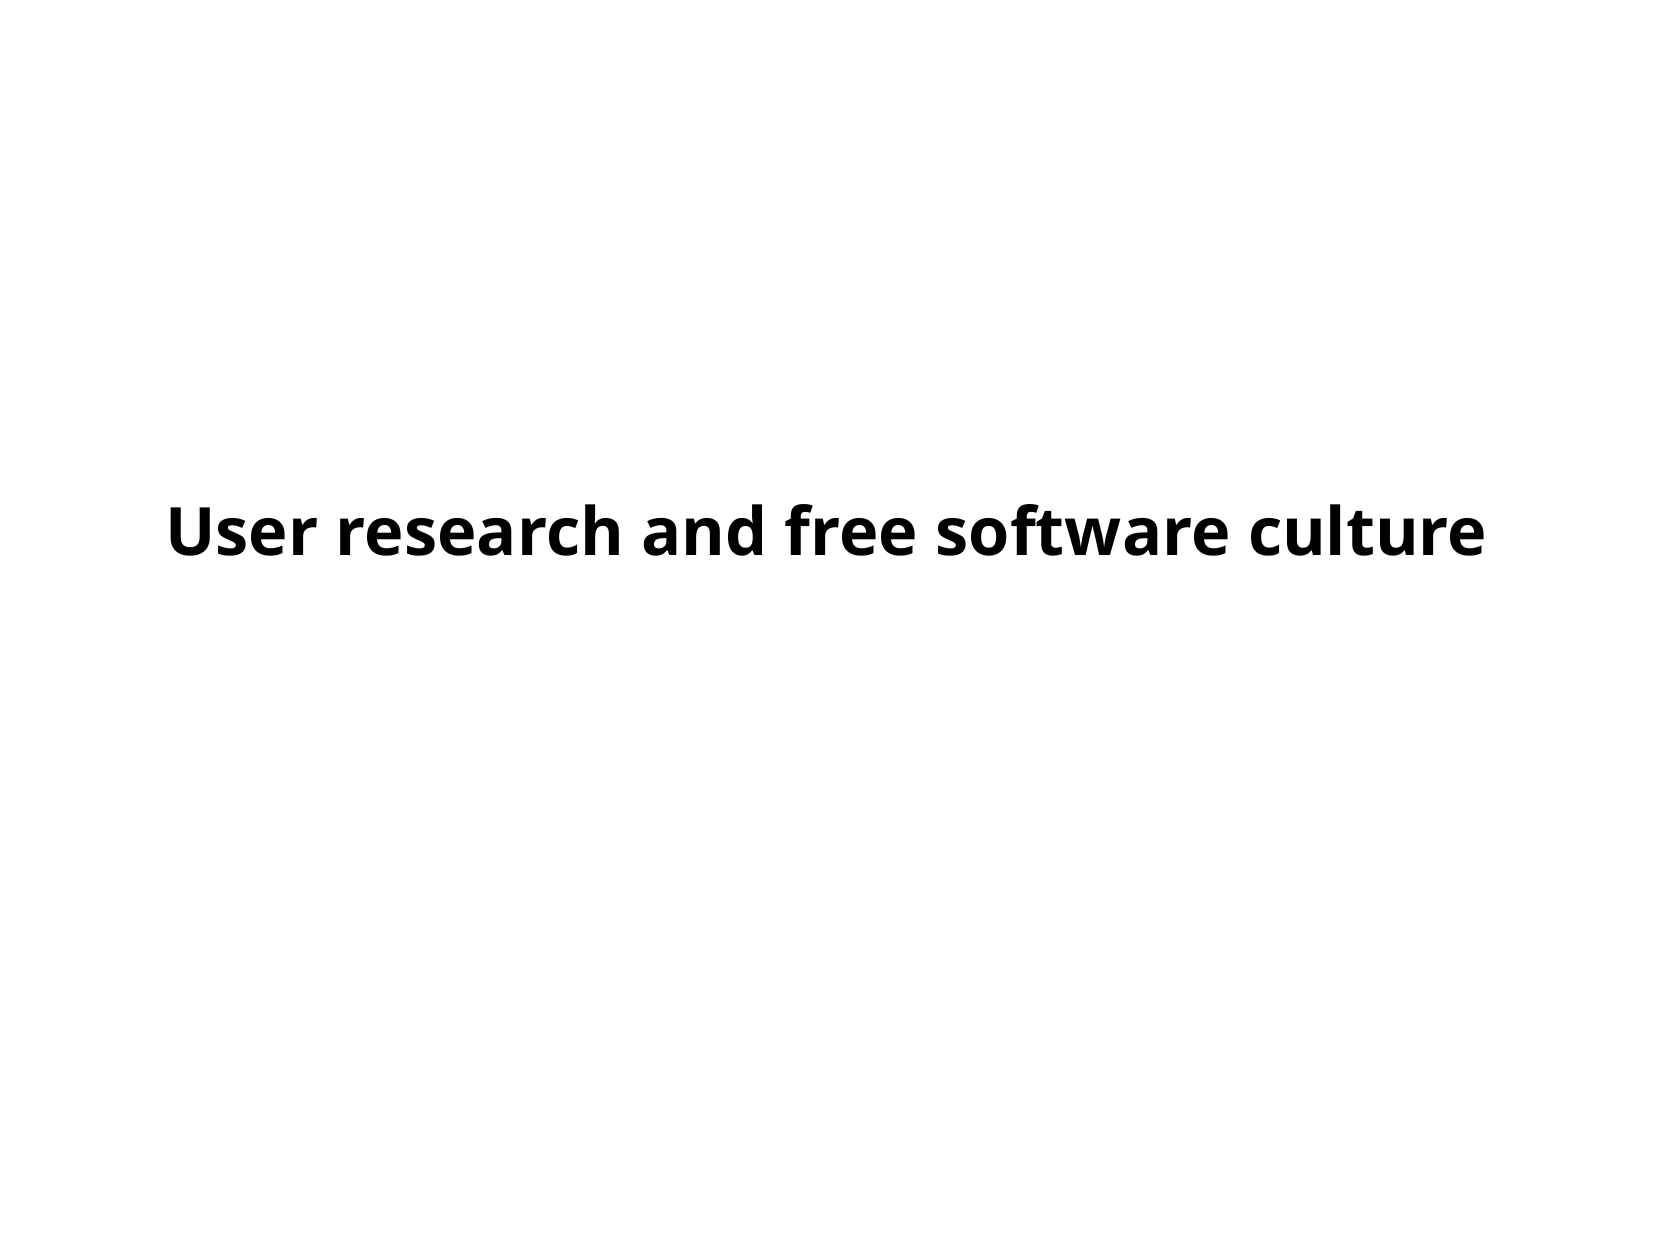

# User research and free software culture